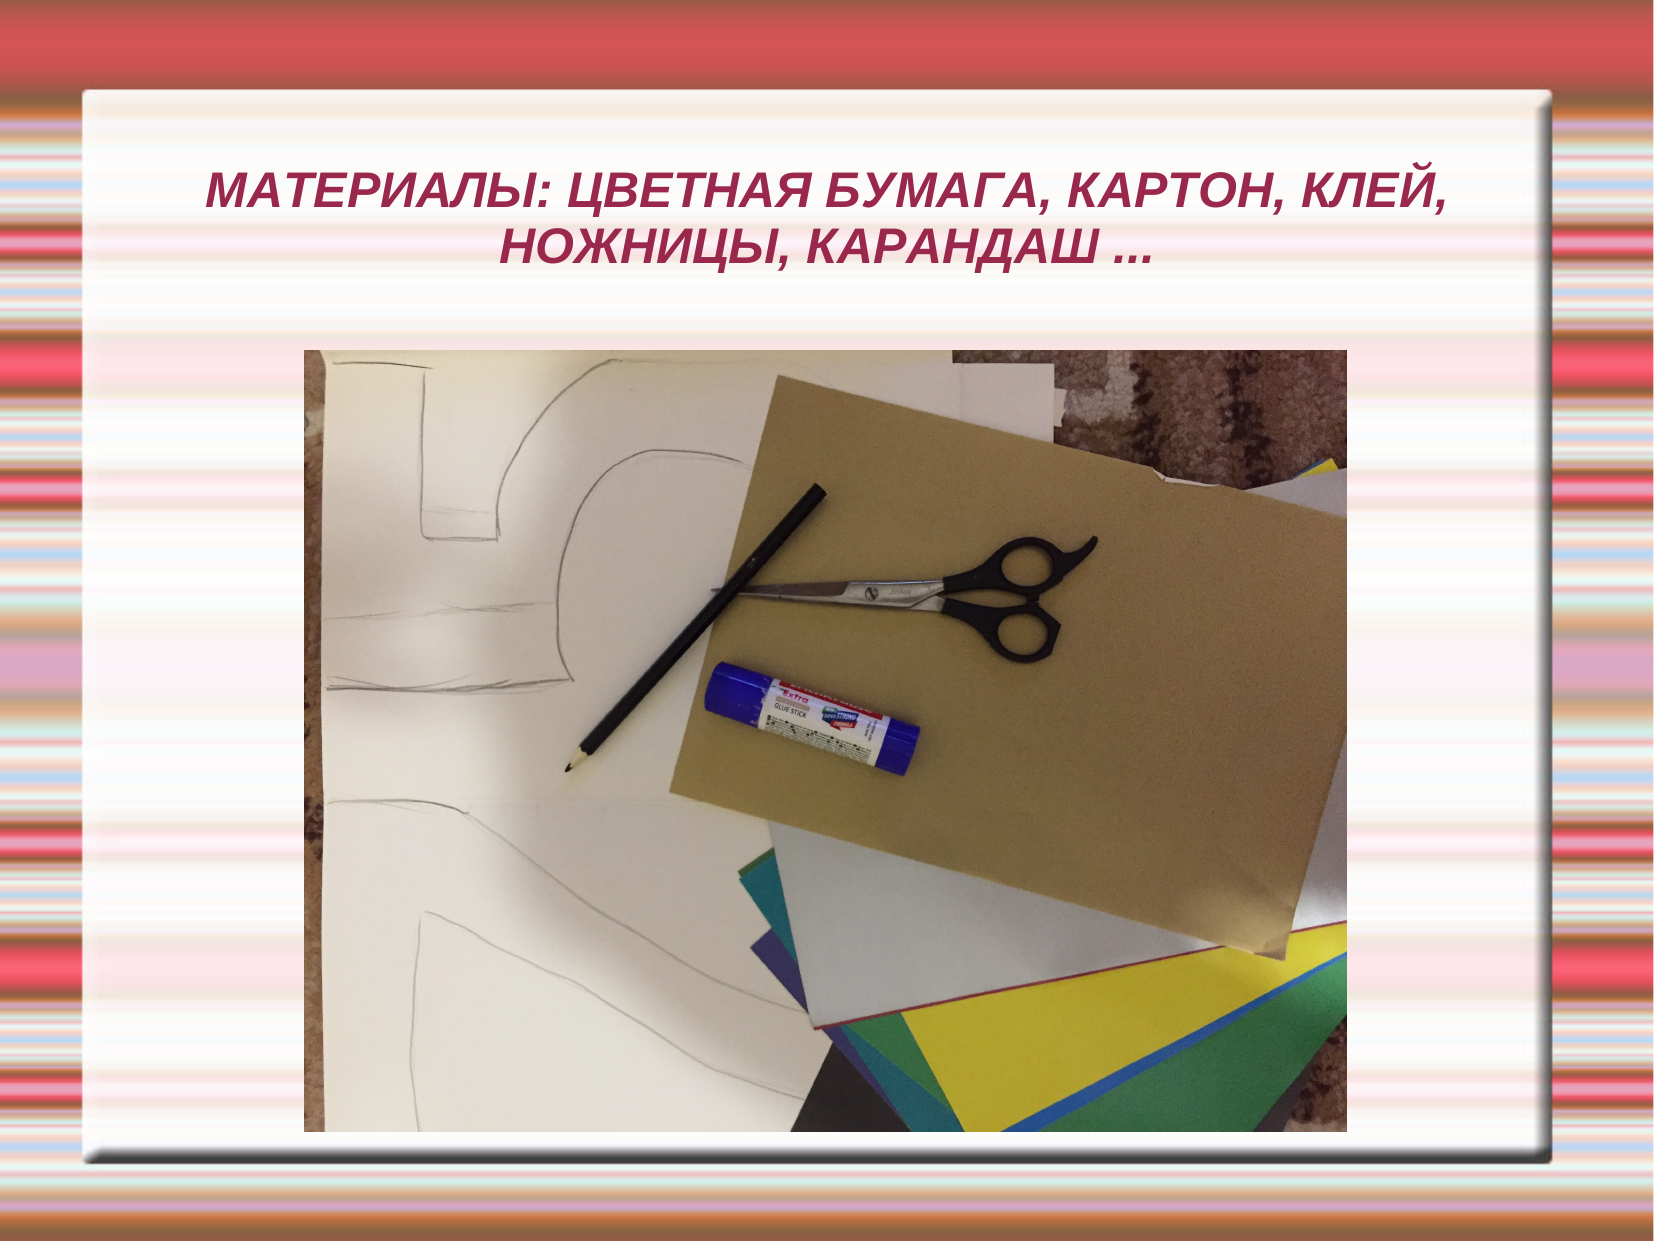

# МАТЕРИАЛЫ: ЦВЕТНАЯ БУМАГА, КАРТОН, КЛЕЙ, НОЖНИЦЫ, КАРАНДАШ ...